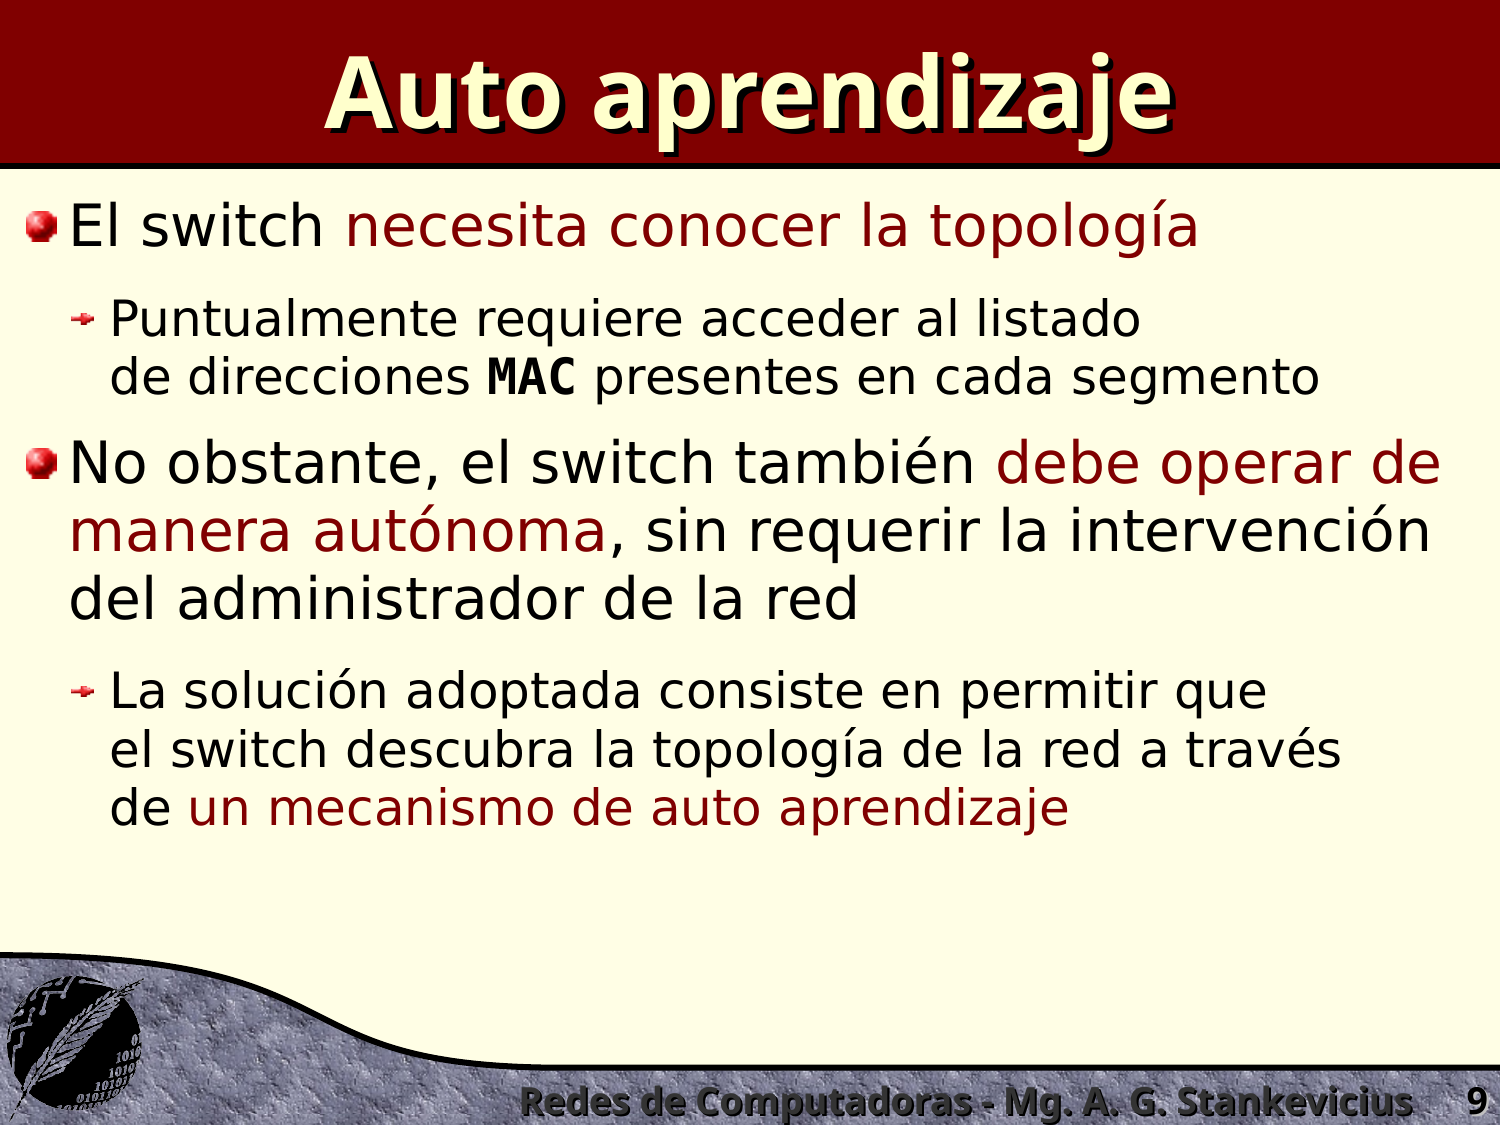

# Auto aprendizaje
El switch necesita conocer la topología
Puntualmente requiere acceder al listado
de direcciones MAC presentes en cada segmento
No obstante, el switch también debe operar de manera autónoma, sin requerir la intervención del administrador de la red
La solución adoptada consiste en permitir que
el switch descubra la topología de la red a través
de un mecanismo de auto aprendizaje
9